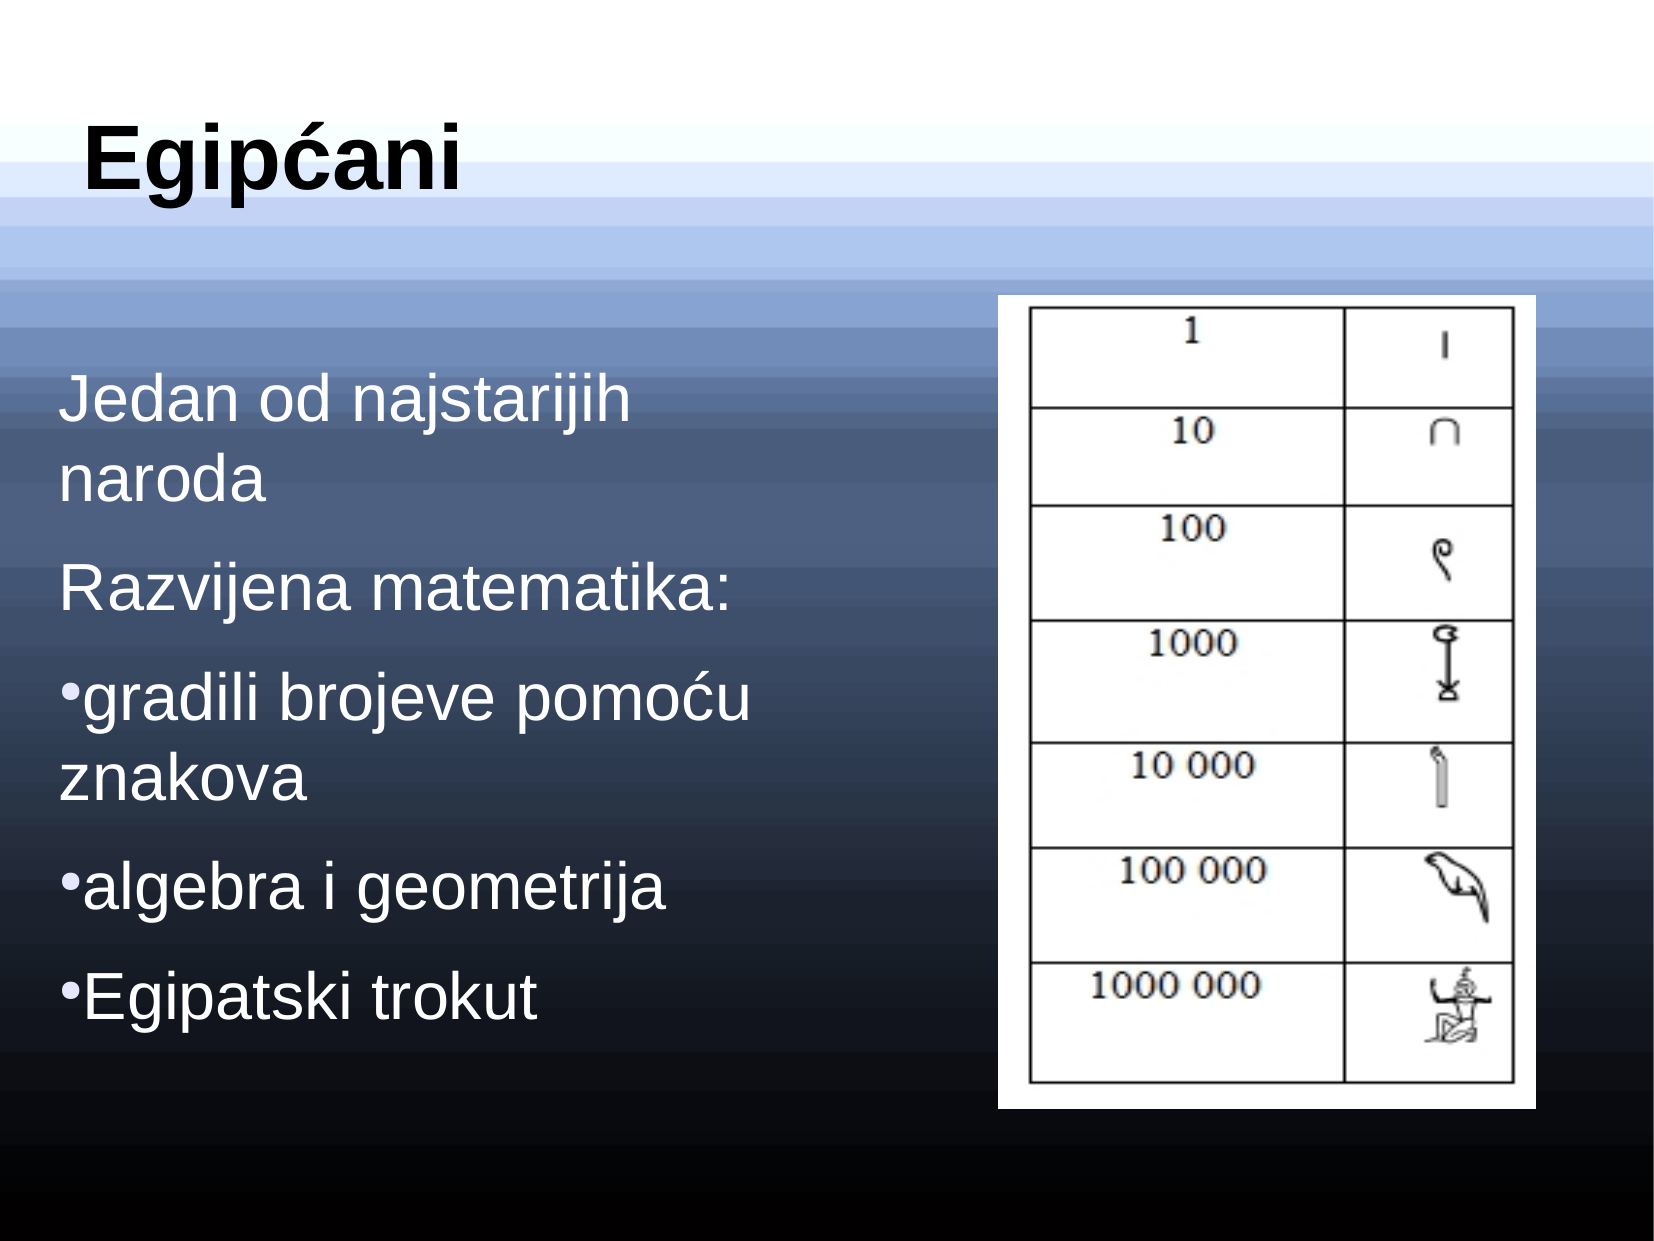

# Egipćani
Jedan od najstarijih naroda
Razvijena matematika:
gradili brojeve pomoću znakova
algebra i geometrija
Egipatski trokut